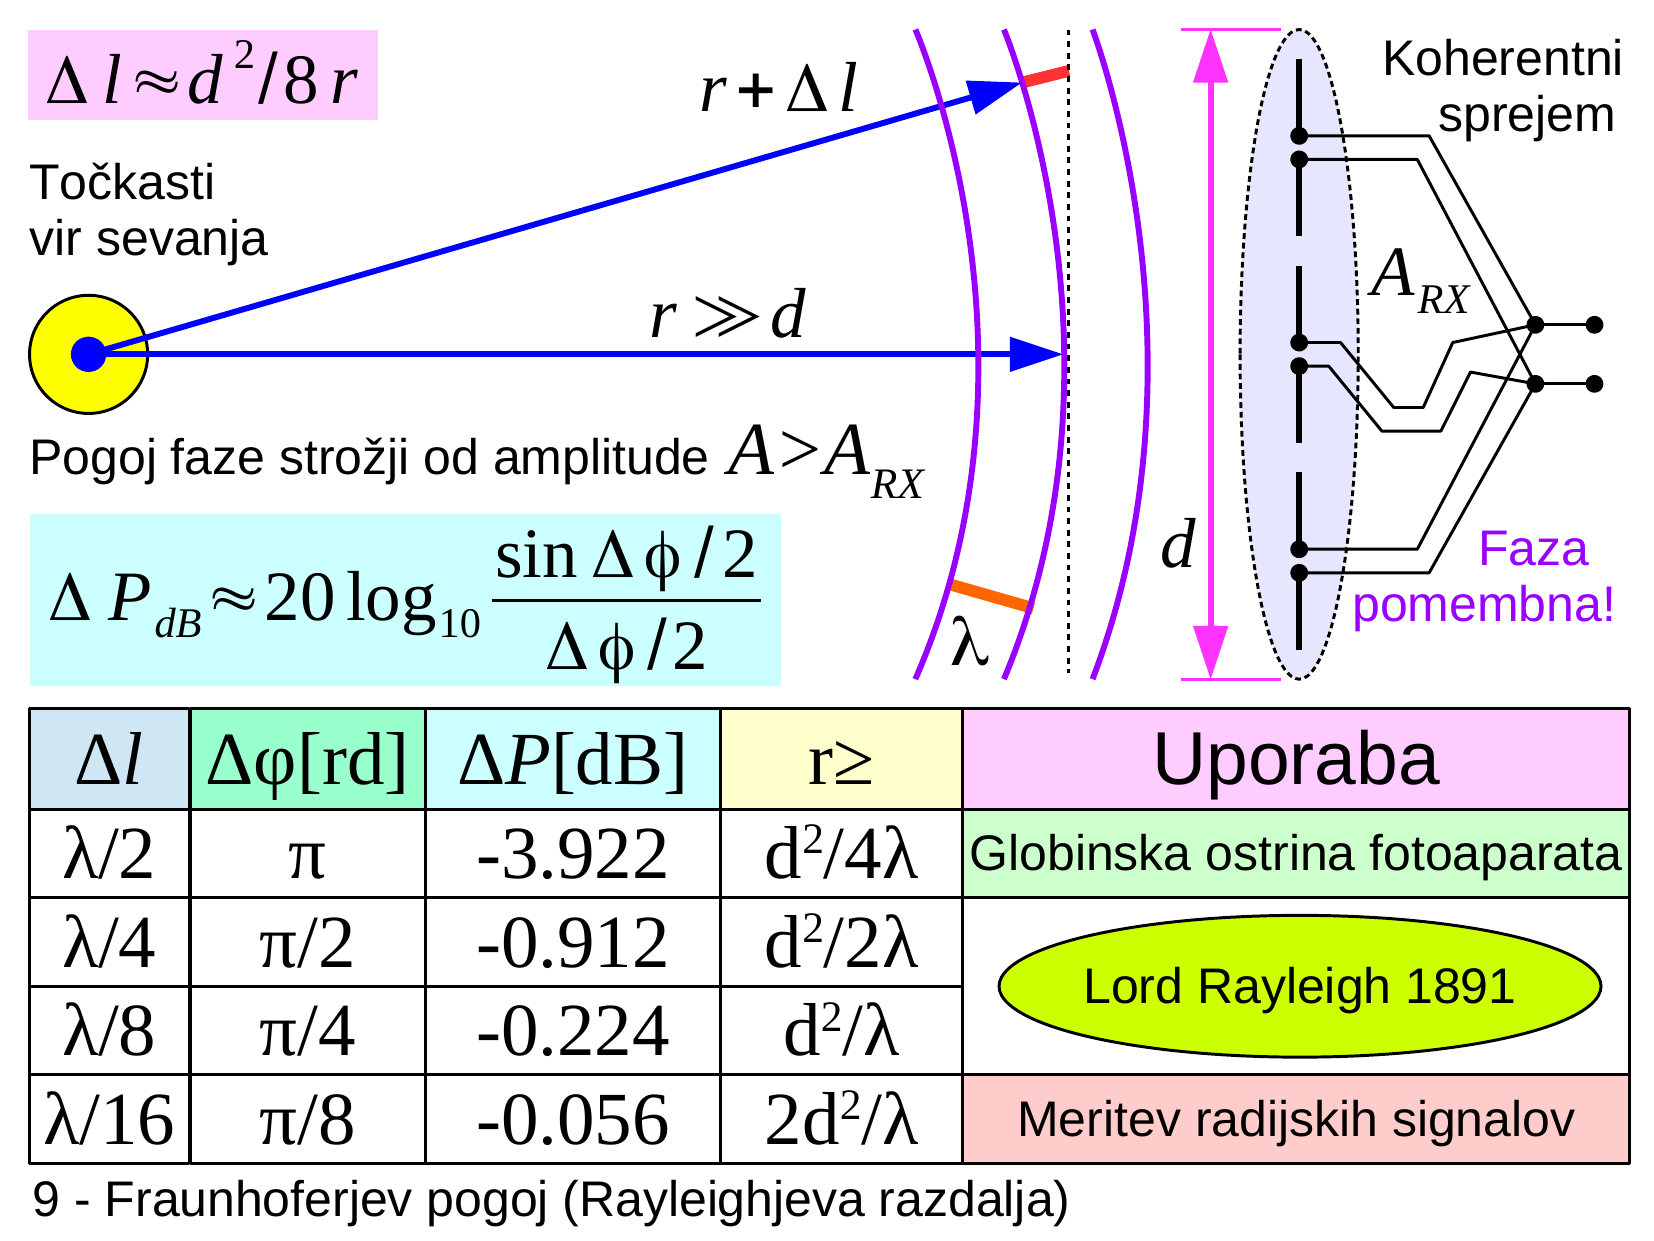

Koherentni
 sprejem
Točkasti
vir sevanja
Pogoj faze strožji od amplitude A>ARX
 Faza
pomembna!
Δl
Δφ[rd]
ΔP[dB]
r≥
Uporaba
λ/2
π
-3.922
d2/4λ
Globinska ostrina fotoaparata
λ/4
π/2
-0.912
d2/2λ
Lord Rayleigh 1891
λ/8
π/4
-0.224
d2/λ
λ/16
π/8
-0.056
2d2/λ
Meritev radijskih signalov
9 - Fraunhoferjev pogoj (Rayleighjeva razdalja)